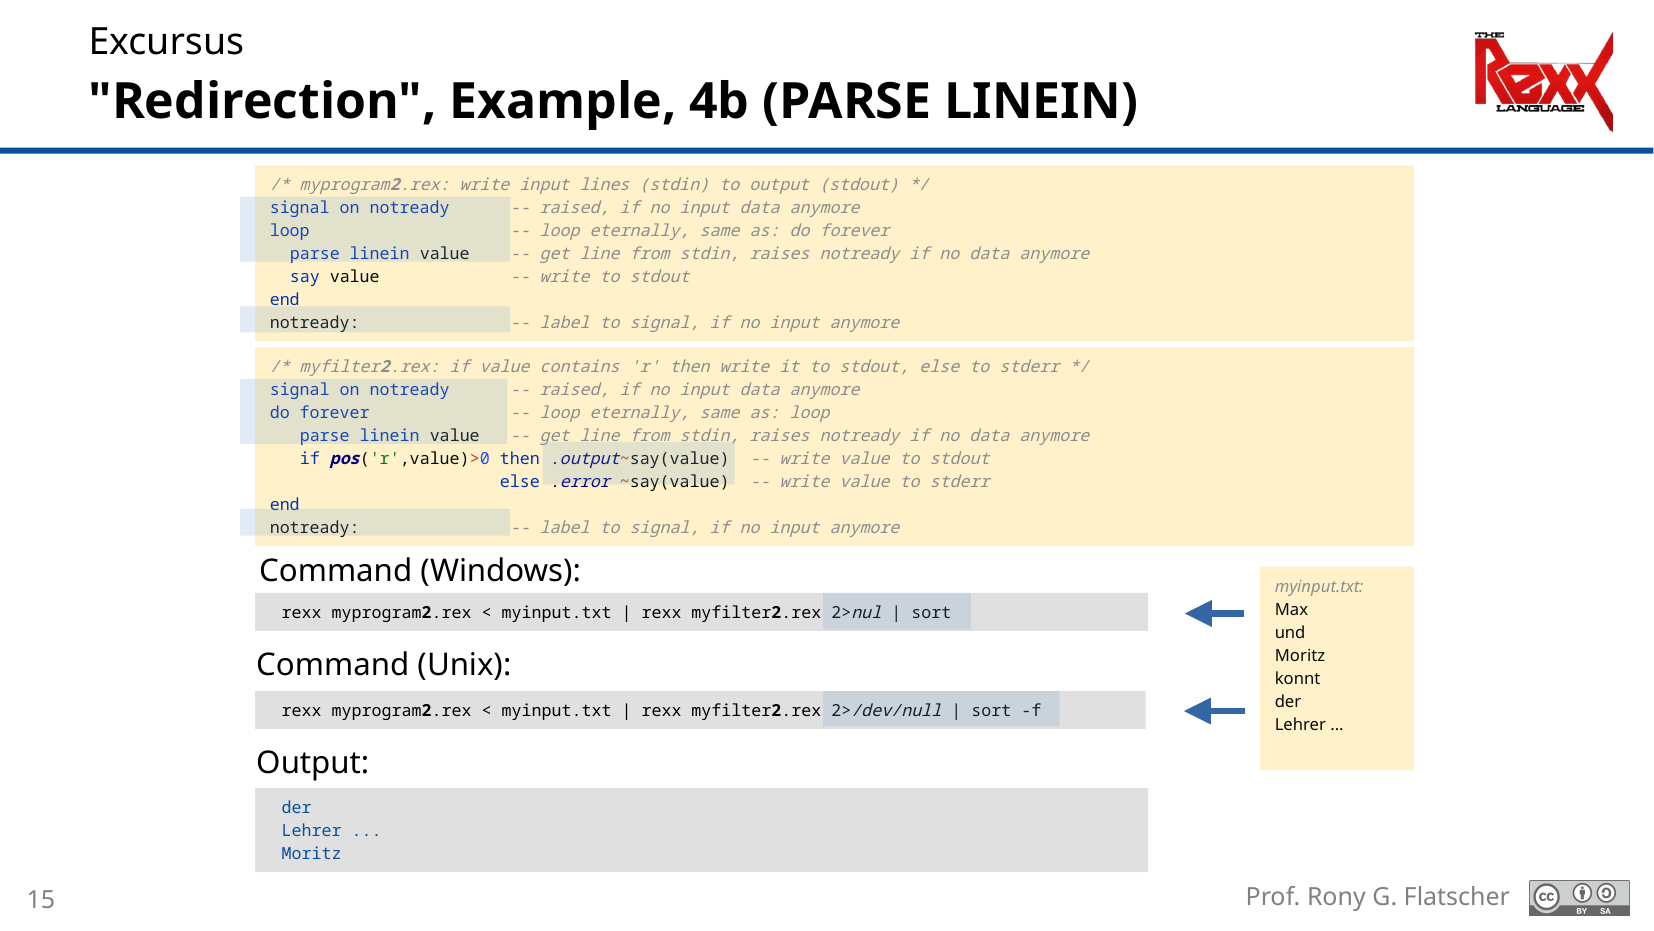

# Excursus "Redirection", Example, 4b (PARSE LINEIN)
/* myprogram2.rex: write input lines (stdin) to output (stdout) */
signal on notready -- raised, if no input data anymore
loop -- loop eternally, same as: do forever
 parse linein value -- get line from stdin, raises notready if no data anymore
 say value -- write to stdout
end
notready: -- label to signal, if no input anymore
/* myfilter2.rex: if value contains 'r' then write it to stdout, else to stderr */
signal on notready -- raised, if no input data anymore
do forever -- loop eternally, same as: loop
 parse linein value -- get line from stdin, raises notready if no data anymore
 if pos('r',value)>0 then .output~say(value) -- write value to stdout
 else .error ~say(value) -- write value to stderr
end
notready: -- label to signal, if no input anymore
Command (Windows):
myinput.txt:
Max
und
Moritz
konnt
der
Lehrer ...
rexx myprogram2.rex < myinput.txt | rexx myfilter2.rex 2>nul | sort
Command (Unix):
rexx myprogram2.rex < myinput.txt | rexx myfilter2.rex 2>/dev/null | sort -f
Output:
der
Lehrer ...
Moritz